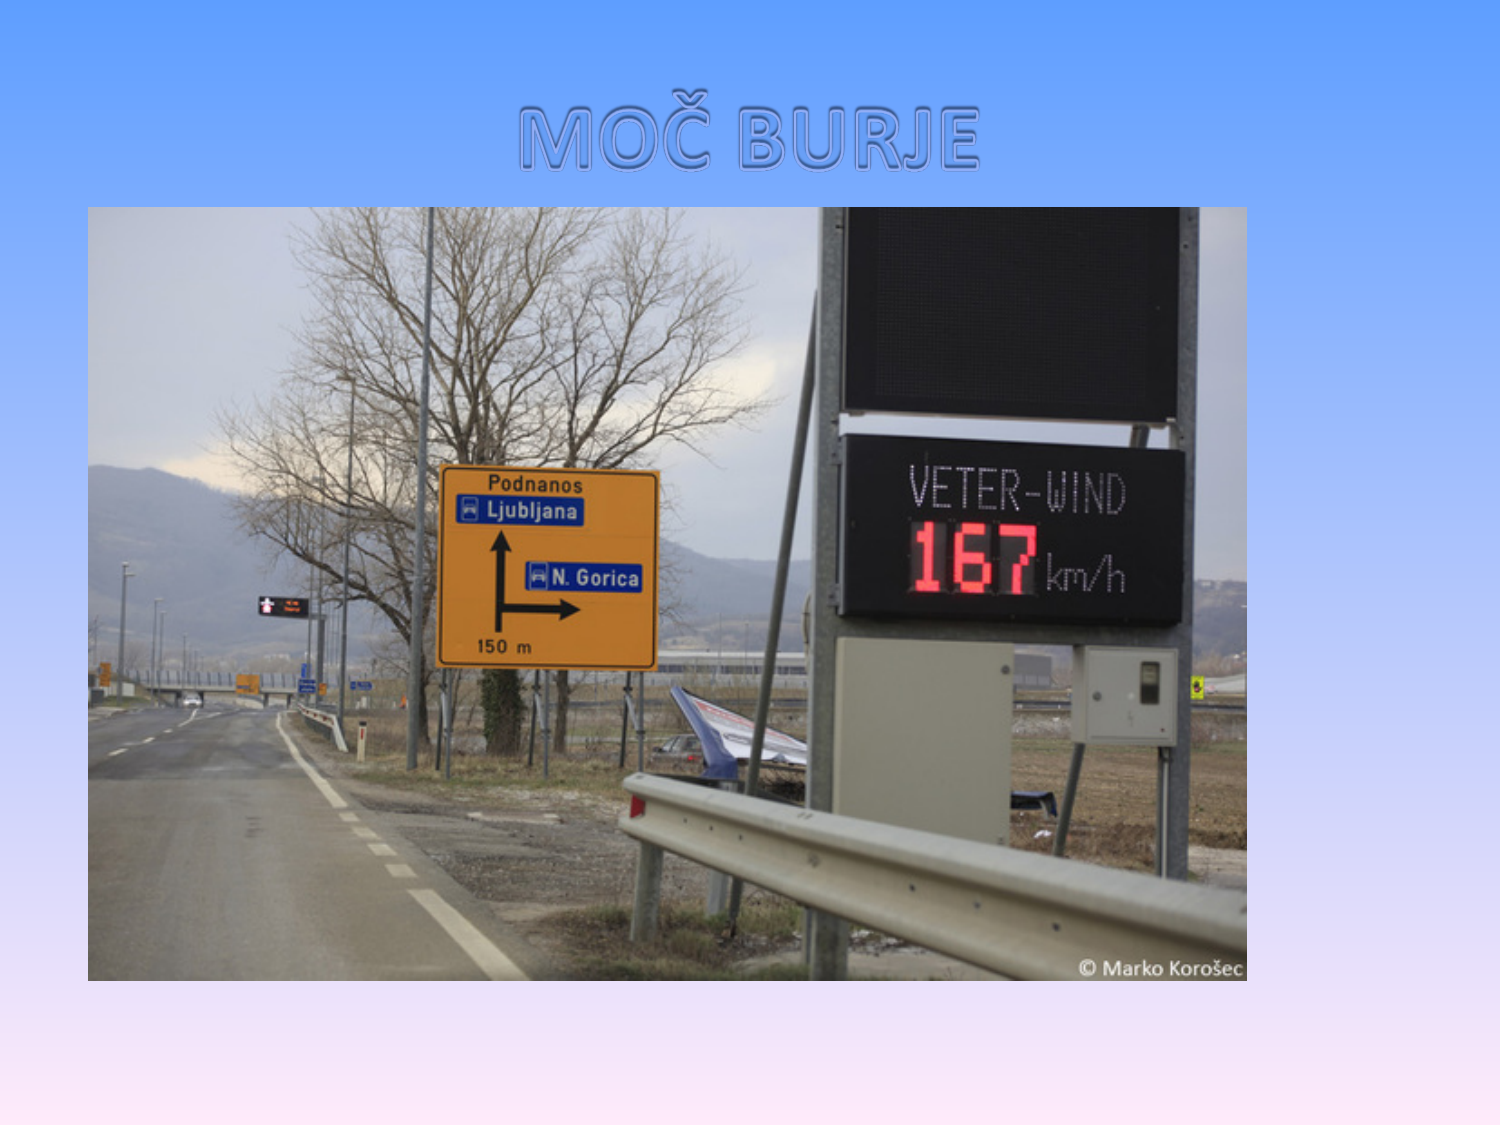

Odvisna je od:
Temperaturne razlike
Razlike v tlaku
Strmine
Reliefa
Oddaljenosti od vznožja vzpetin
Anemograf